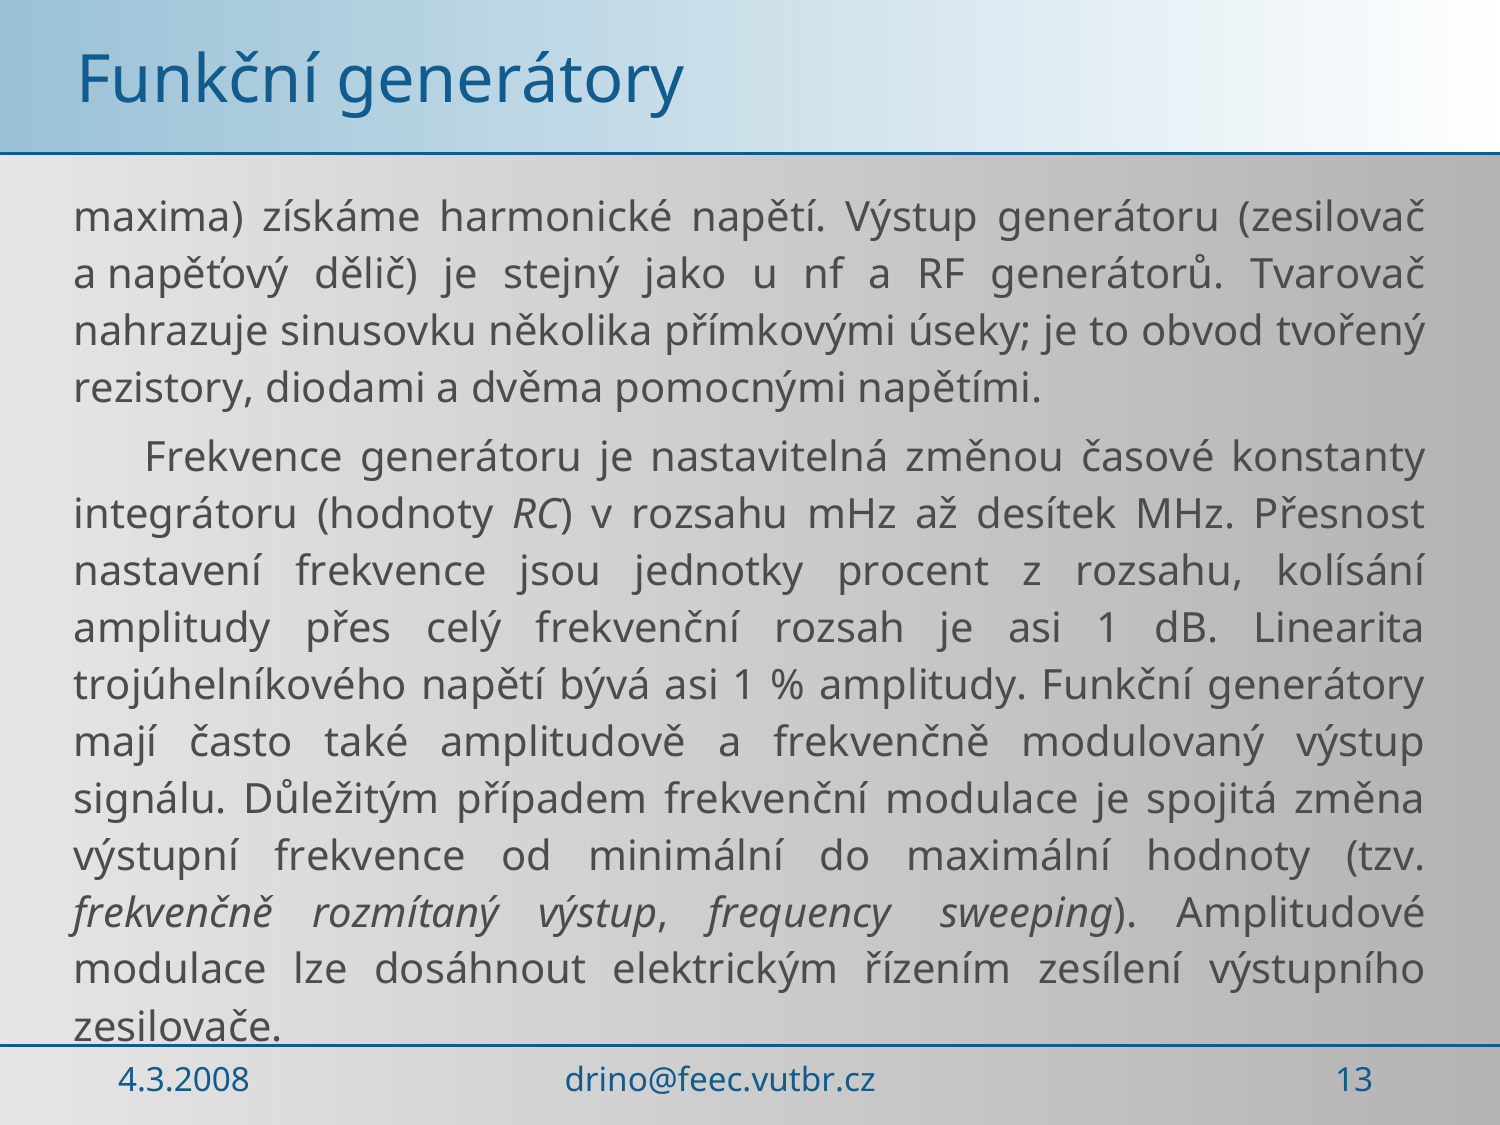

# Funkční generátory
maxima) získáme harmonické napětí. Výstup generátoru (zesilovač a napěťový dělič) je stejný jako u nf a RF generátorů. Tvarovač nahrazuje sinusovku několika přímkovými úseky; je to obvod tvořený rezistory, diodami a dvěma pomocnými napětími.
Frekvence generátoru je nastavitelná změnou časové konstanty integrátoru (hodnoty RC) v rozsahu mHz až desítek MHz. Přesnost nastavení frekvence jsou jednotky procent z rozsahu, kolísání amplitudy přes celý frekvenční rozsah je asi 1 dB. Linearita trojúhelníkového napětí bývá asi 1 % amplitudy. Funkční generátory mají často také amplitudově a frekvenčně modulovaný výstup signálu. Důležitým případem frekvenční modulace je spojitá změna výstupní frekvence od minimální do maximální hodnoty (tzv. frekvenčně rozmítaný výstup, frequency  sweeping). Amplitudové modulace lze dosáhnout elektrickým řízením zesílení výstupního zesilovače.
4.3.2008
drino@feec.vutbr.cz